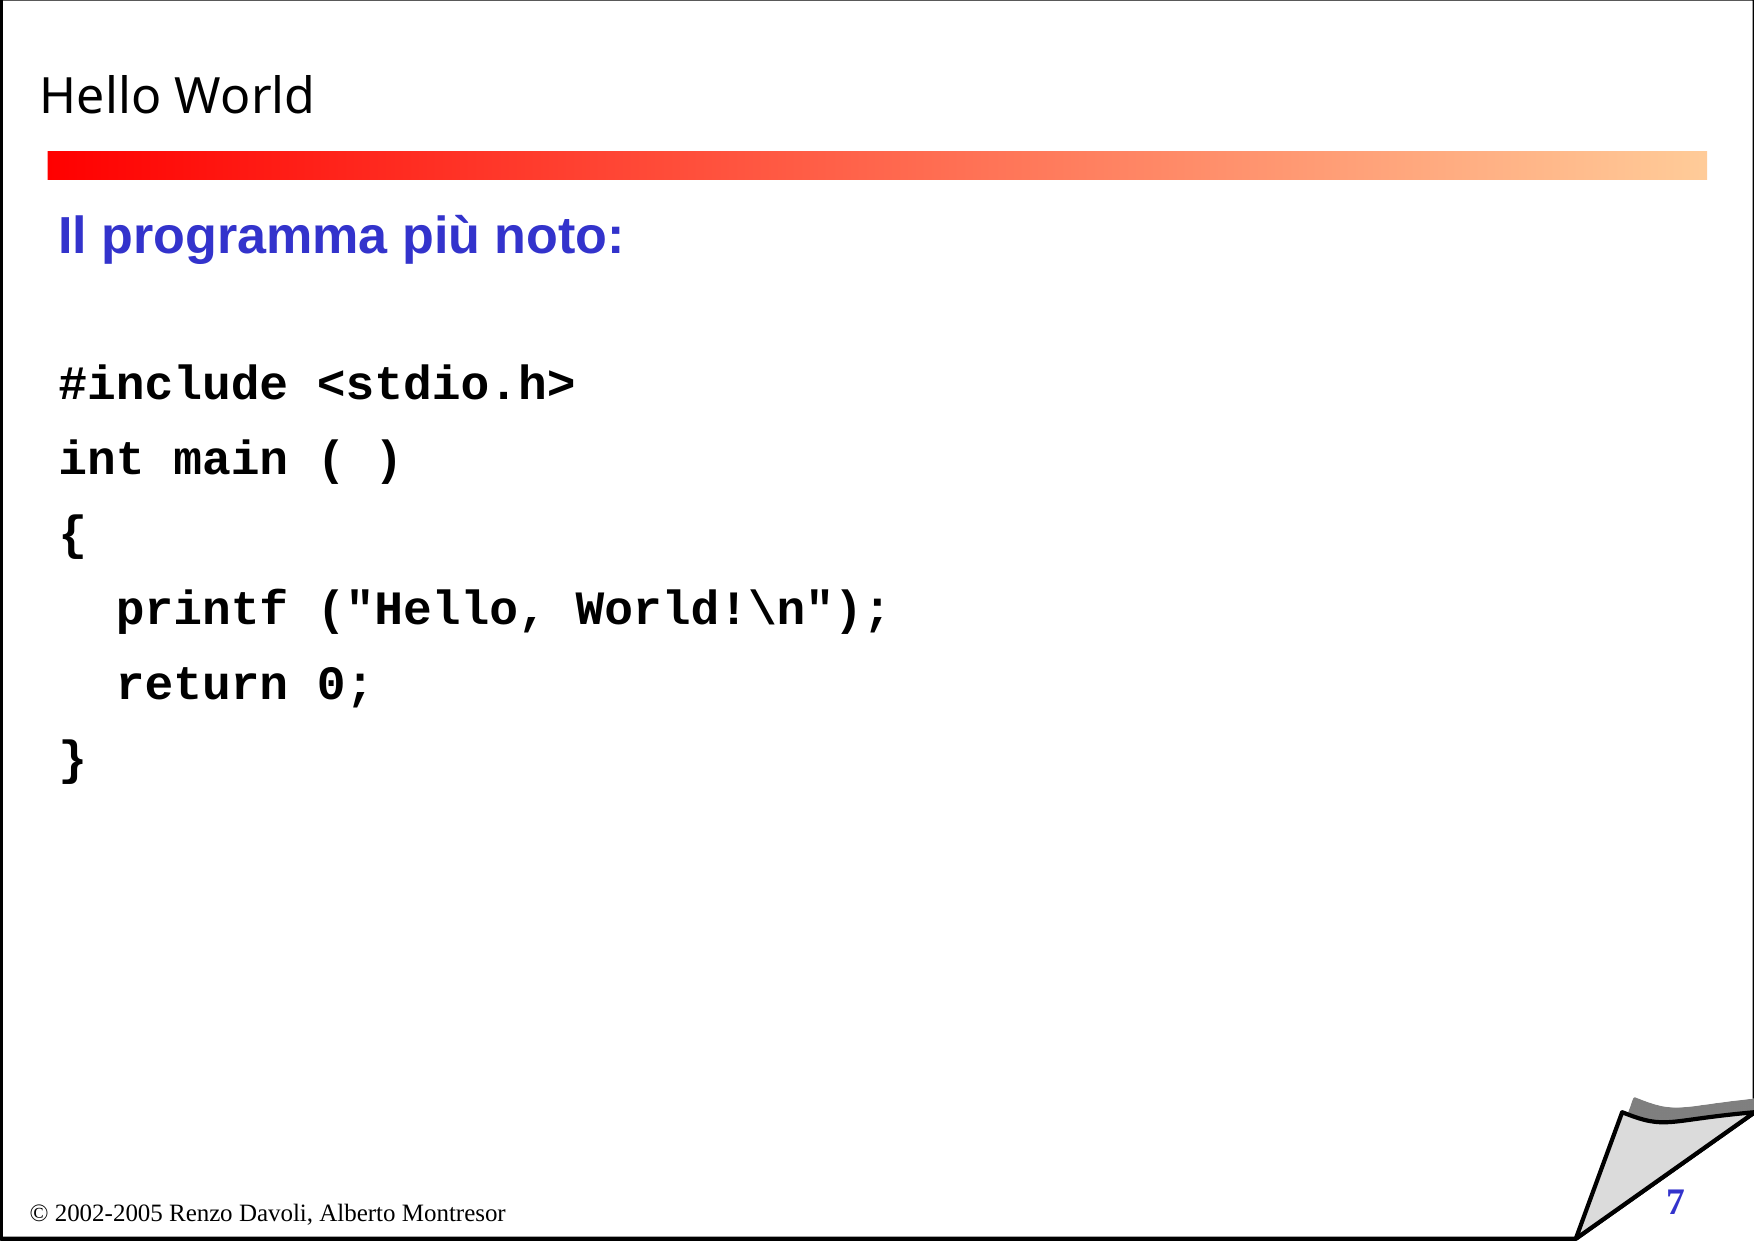

# Hello World
Il programma più noto:
#include <stdio.h>
int main ( )
{
 printf ("Hello, World!\n");
 return 0;
}